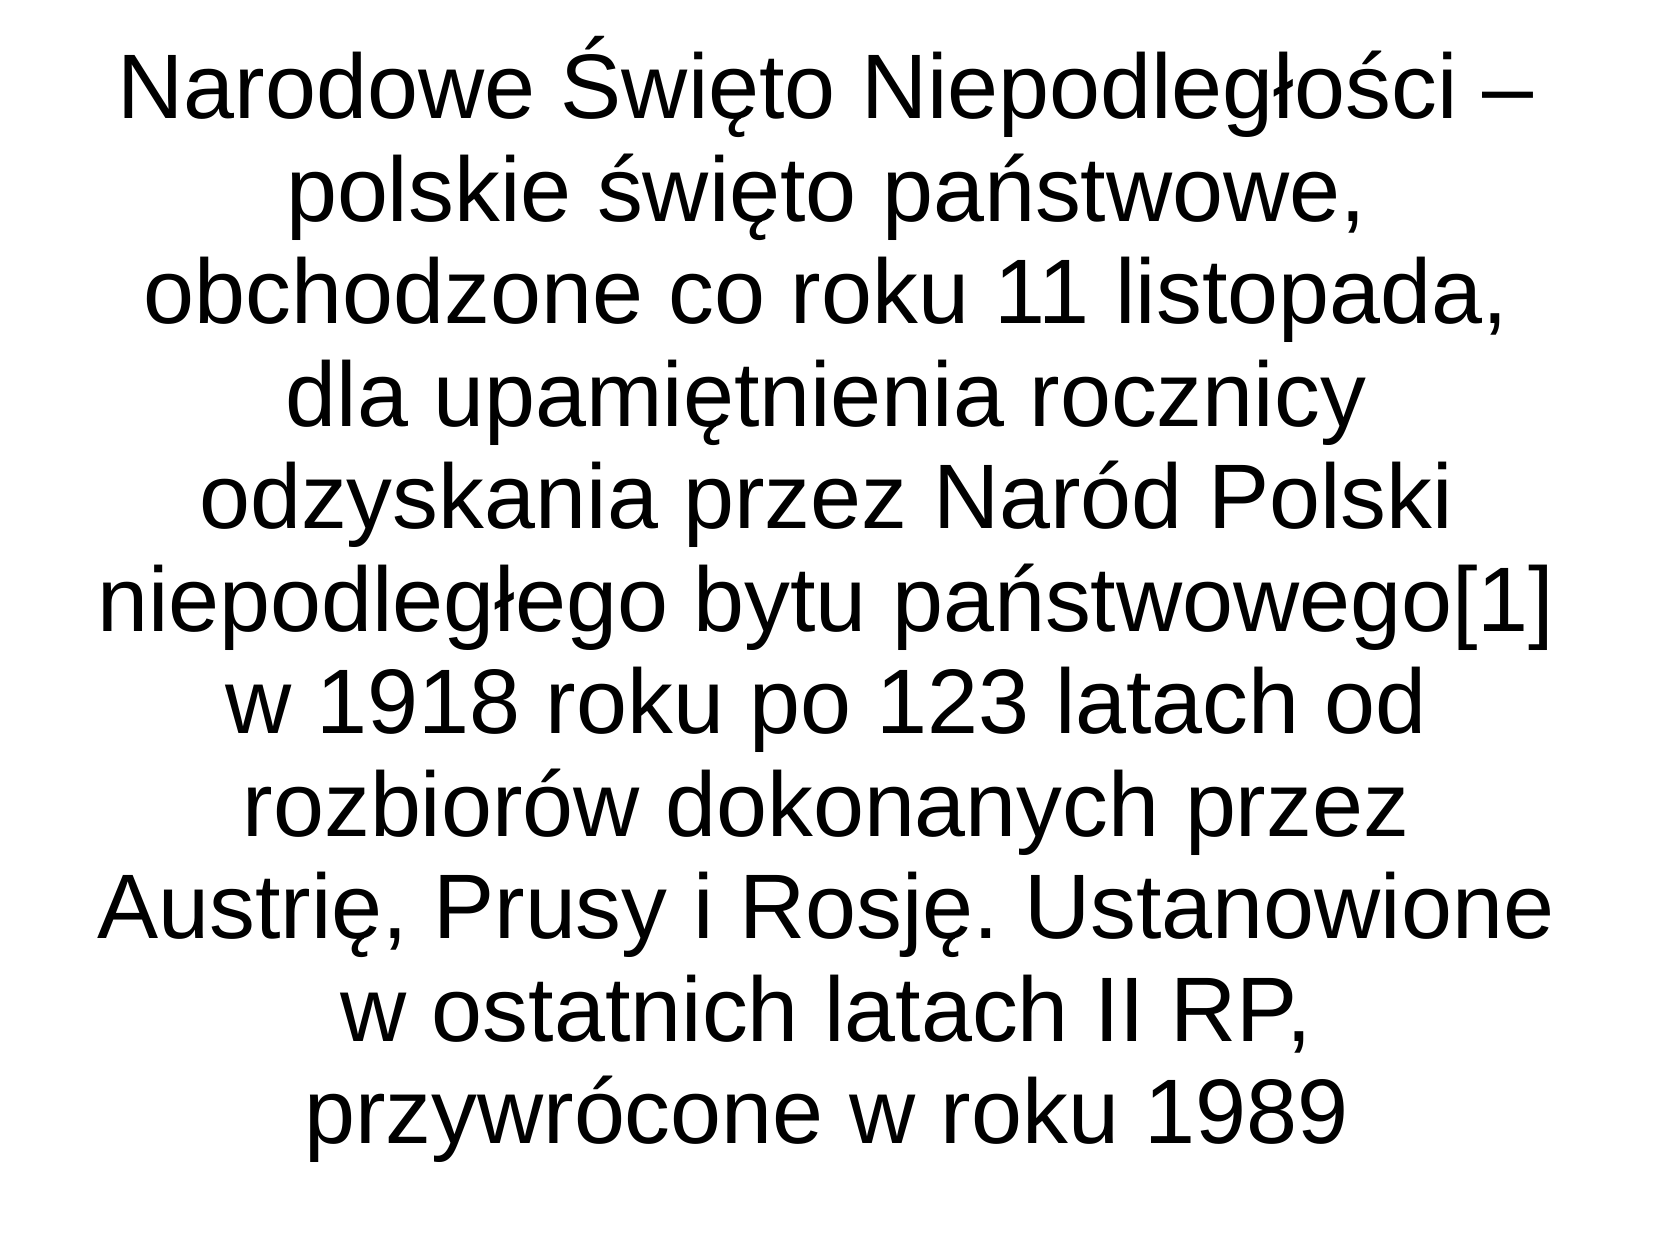

# Narodowe Święto Niepodległości – polskie święto państwowe, obchodzone co roku 11 listopada, dla upamiętnienia rocznicy odzyskania przez Naród Polski niepodległego bytu państwowego[1] w 1918 roku po 123 latach od rozbiorów dokonanych przez Austrię, Prusy i Rosję. Ustanowione w ostatnich latach II RP, przywrócone w roku 1989